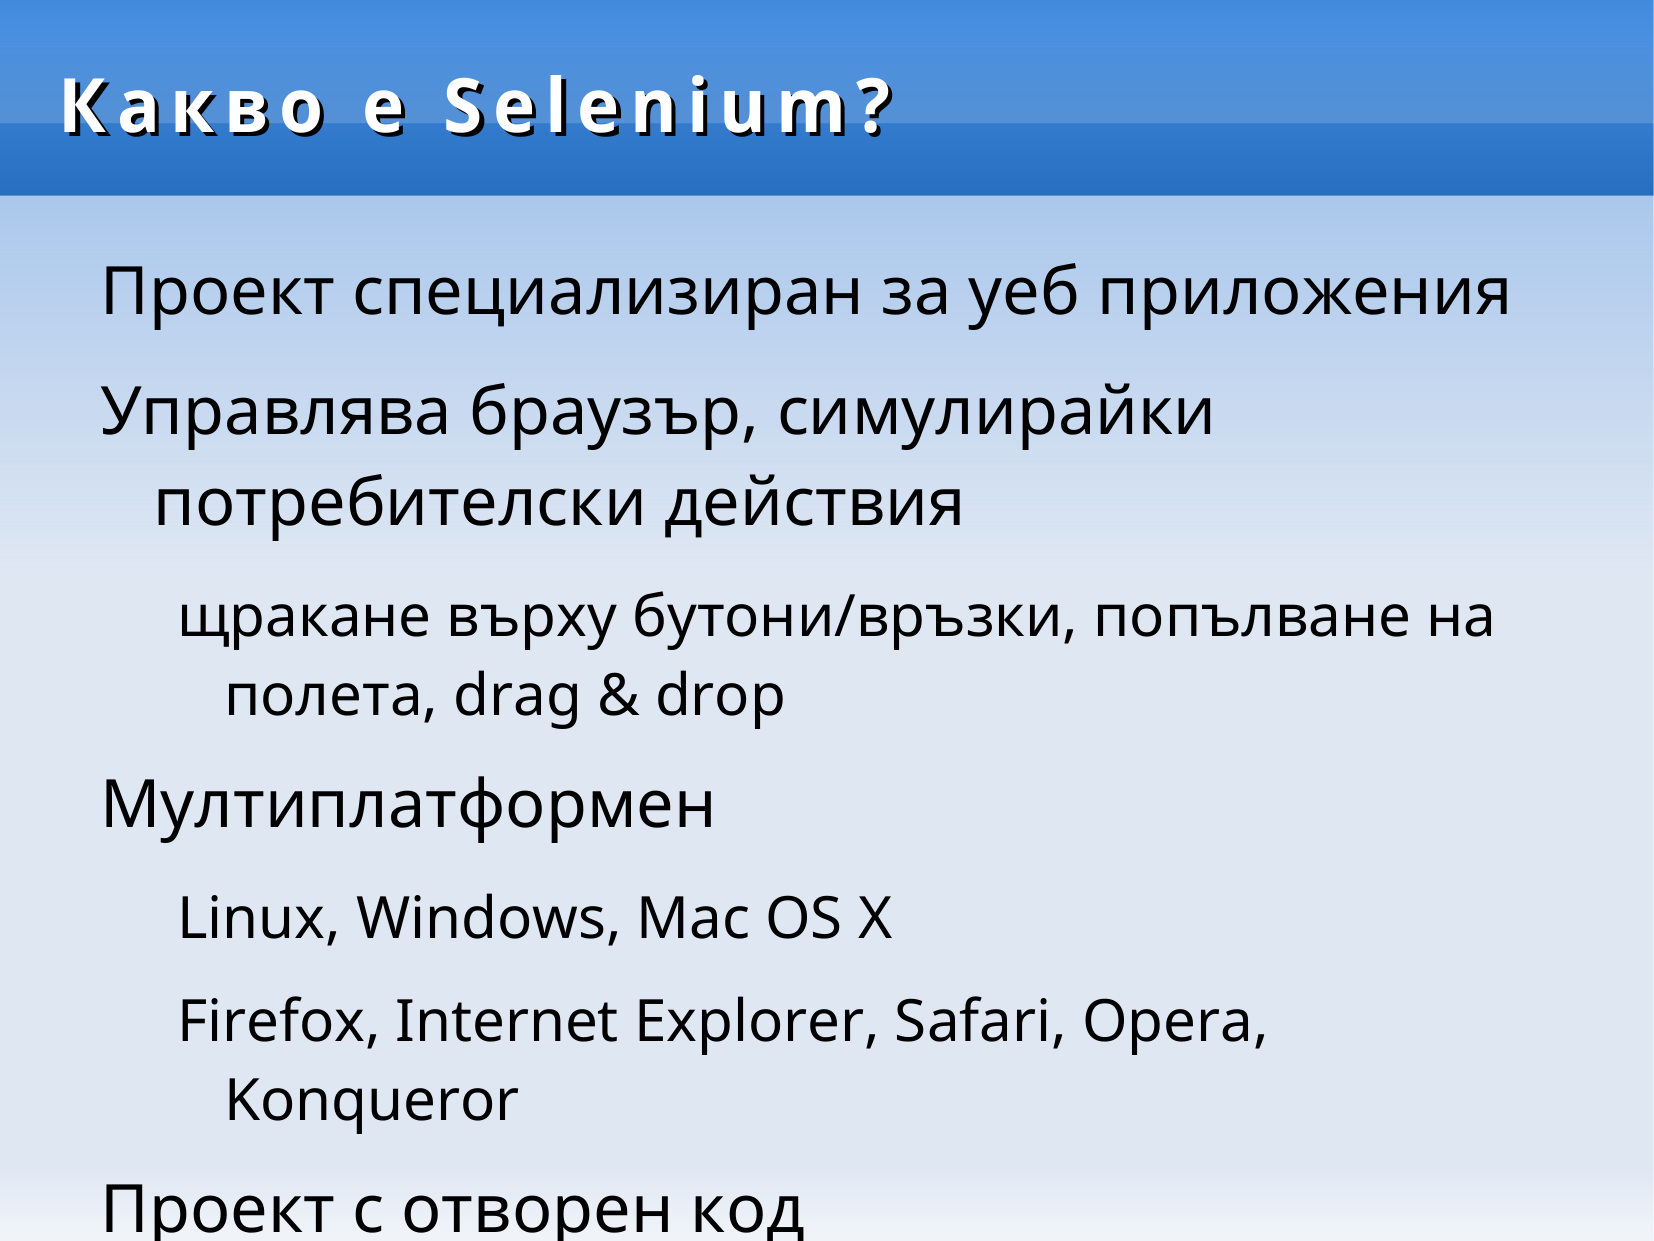

# Какво е Selenium?
Проект специализиран за уеб приложения
Управлява браузър, симулирайки потребителски действия
щракане върху бутони/връзки, попълване на полета, drag & drop
Мултиплатформен
Linux, Windows, Mac OS X
Firefox, Internet Explorer, Safari, Opera, Konqueror
Проект с отворен код
стартира 2004, активна общност